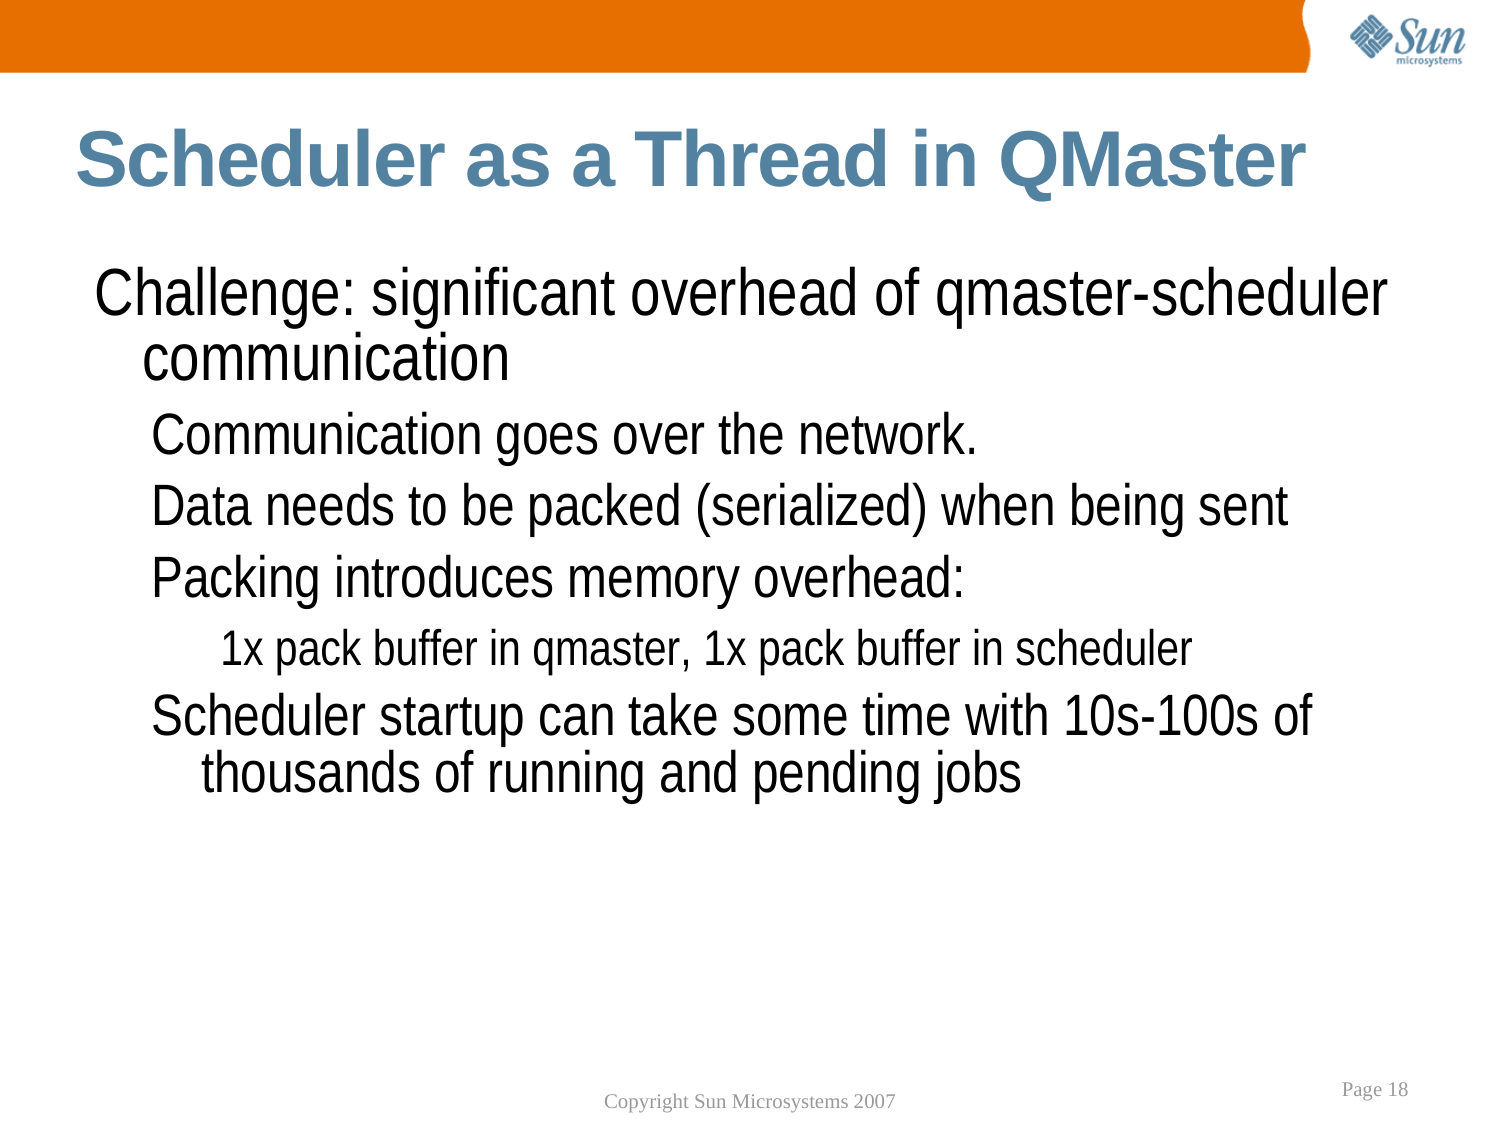

# Scheduler as a Thread in QMaster
Challenge: significant overhead of qmaster-scheduler communication
Communication goes over the network.
Data needs to be packed (serialized) when being sent
Packing introduces memory overhead:
1x pack buffer in qmaster, 1x pack buffer in scheduler
Scheduler startup can take some time with 10s-100s of thousands of running and pending jobs